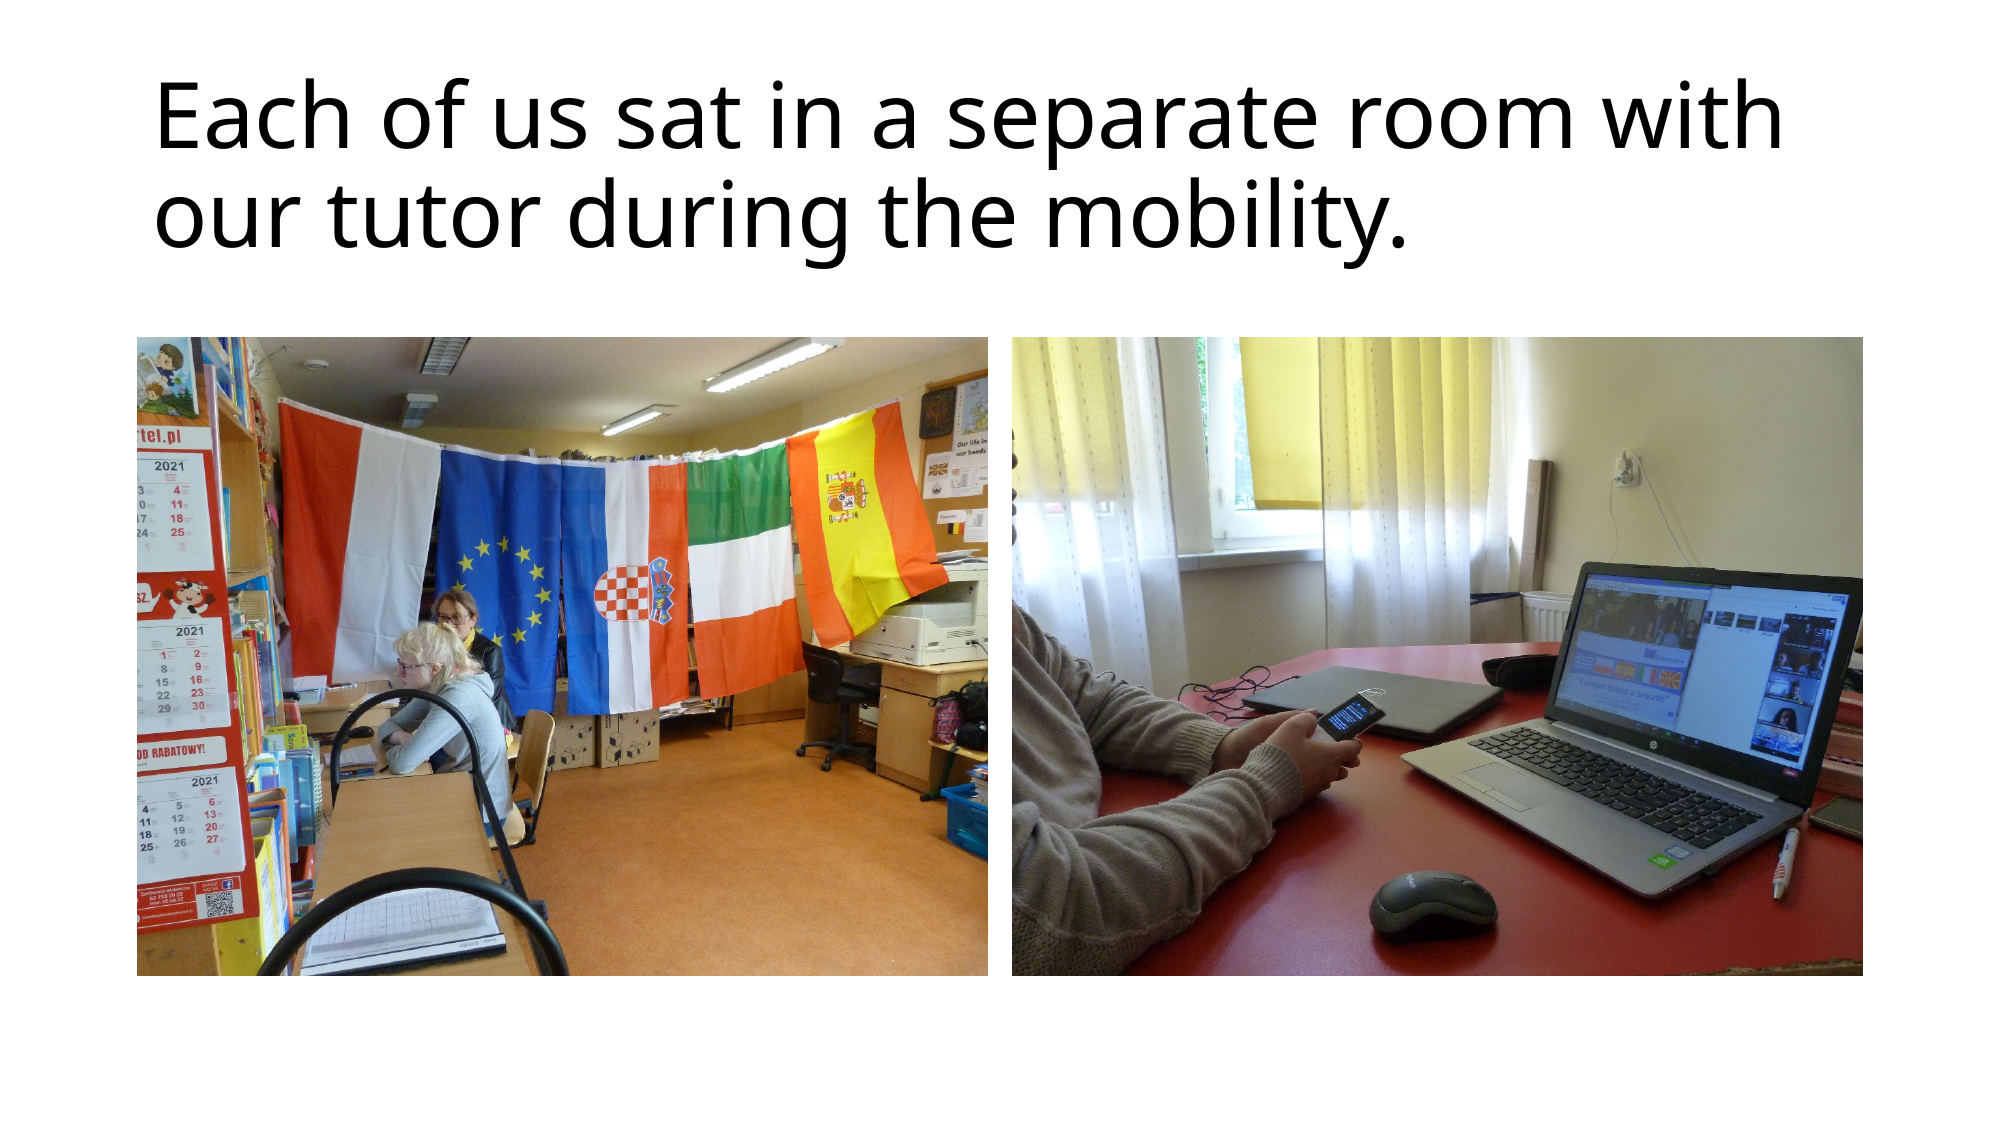

# Each of us sat in a separate room with our tutor during the mobility.